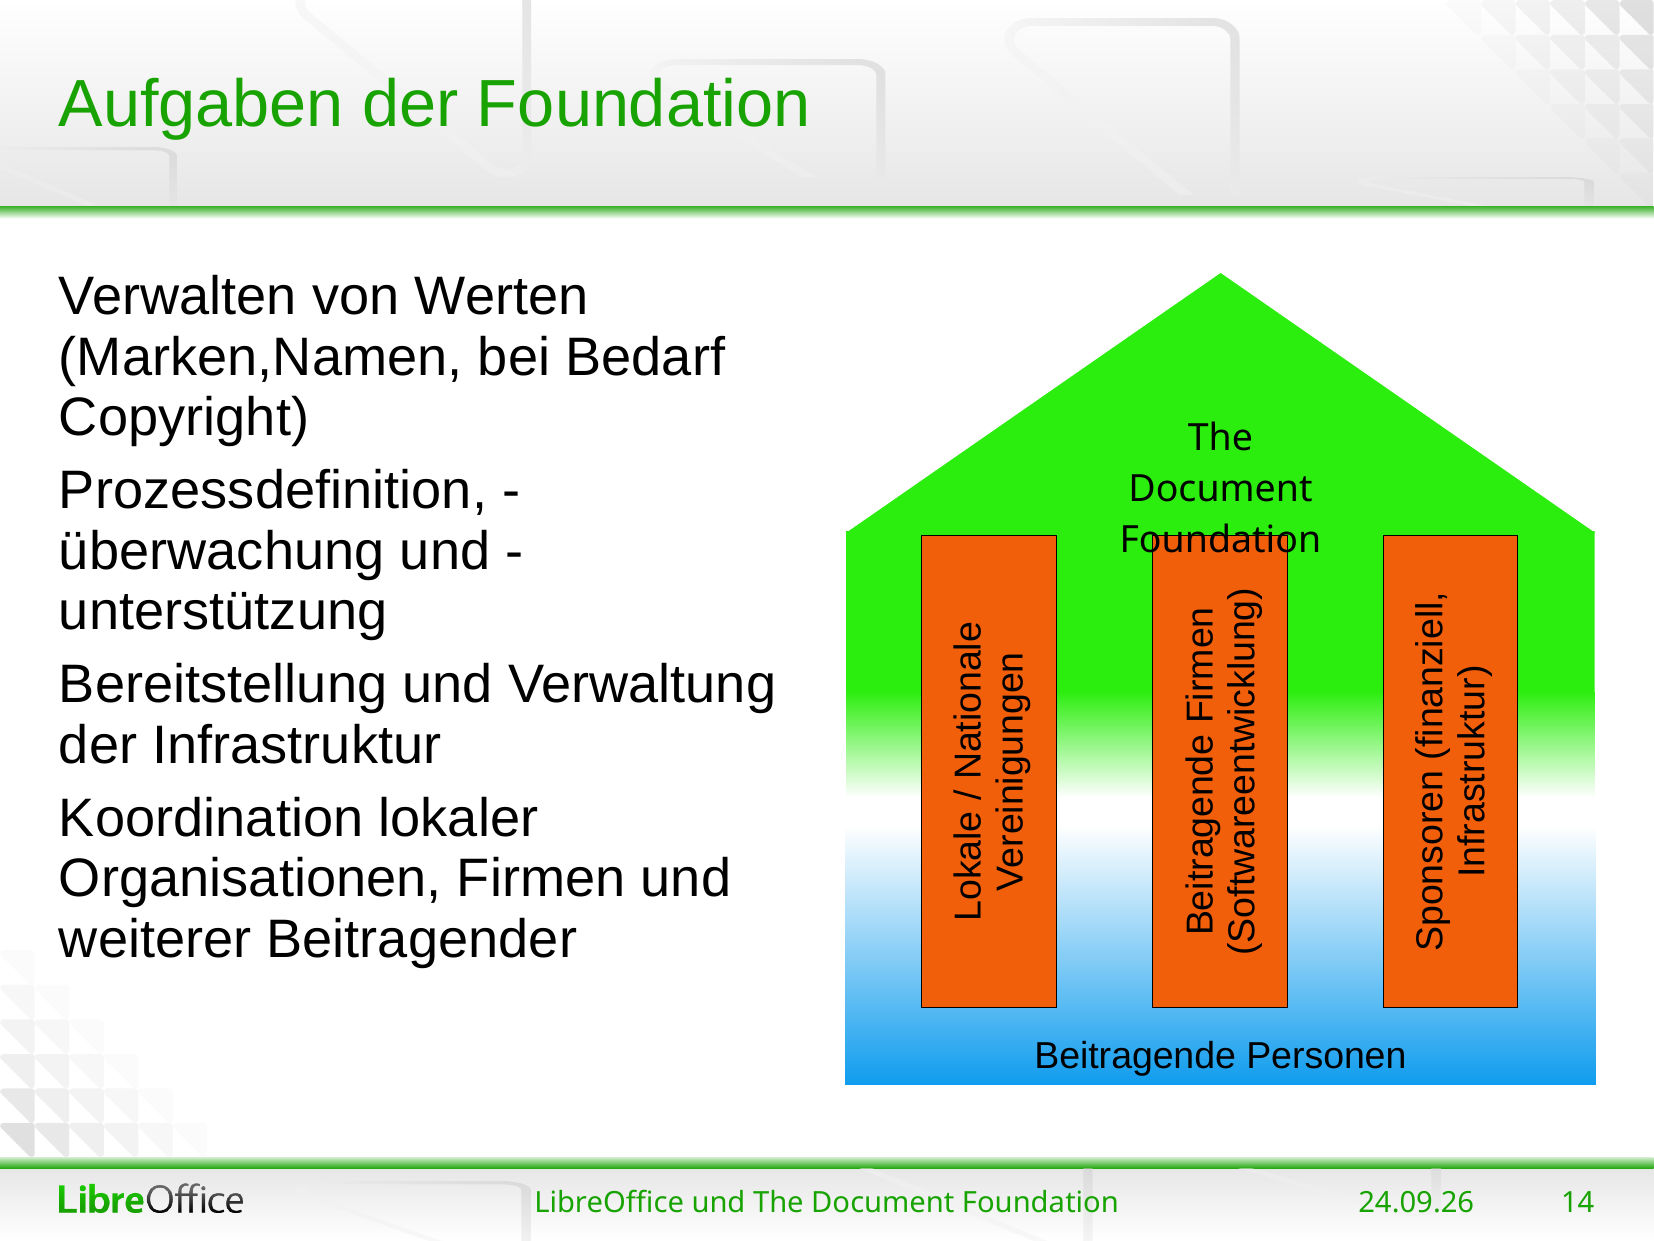

# Aufgaben der Foundation
Verwalten von Werten (Marken,Namen, bei Bedarf Copyright)
Prozessdefinition, -überwachung und -unterstützung
Bereitstellung und Verwaltung der Infrastruktur
Koordination lokaler Organisationen, Firmen und weiterer Beitragender
The
Document Foundation
Lokale / Nationale Vereinigungen
Beitragende Firmen
(Softwareentwicklung)
Sponsoren (finanziell, Infrastruktur)
Beitragende Personen
LibreOffice und The Document Foundation
14